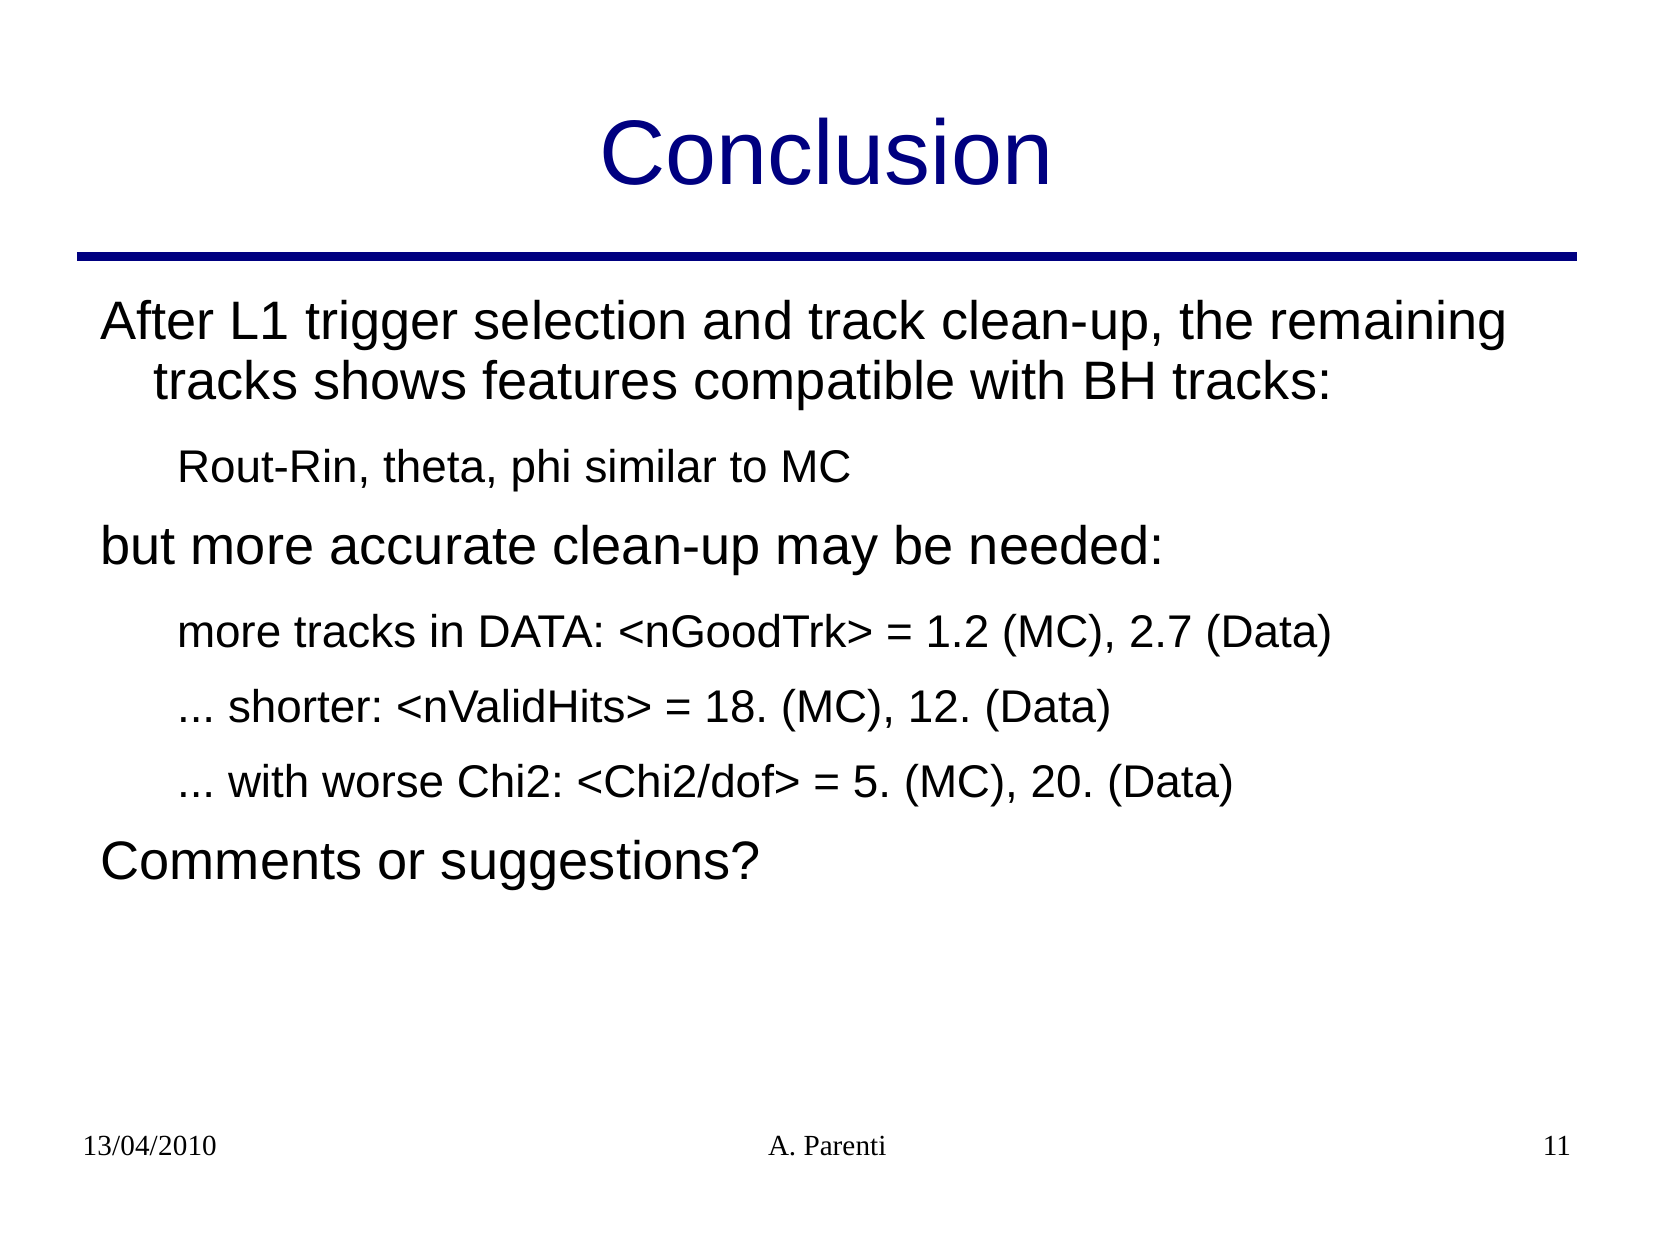

# Conclusion
After L1 trigger selection and track clean-up, the remaining tracks shows features compatible with BH tracks:
Rout-Rin, theta, phi similar to MC
but more accurate clean-up may be needed:
more tracks in DATA: <nGoodTrk> = 1.2 (MC), 2.7 (Data)
... shorter: <nValidHits> = 18. (MC), 12. (Data)
... with worse Chi2: <Chi2/dof> = 5. (MC), 20. (Data)
Comments or suggestions?
11